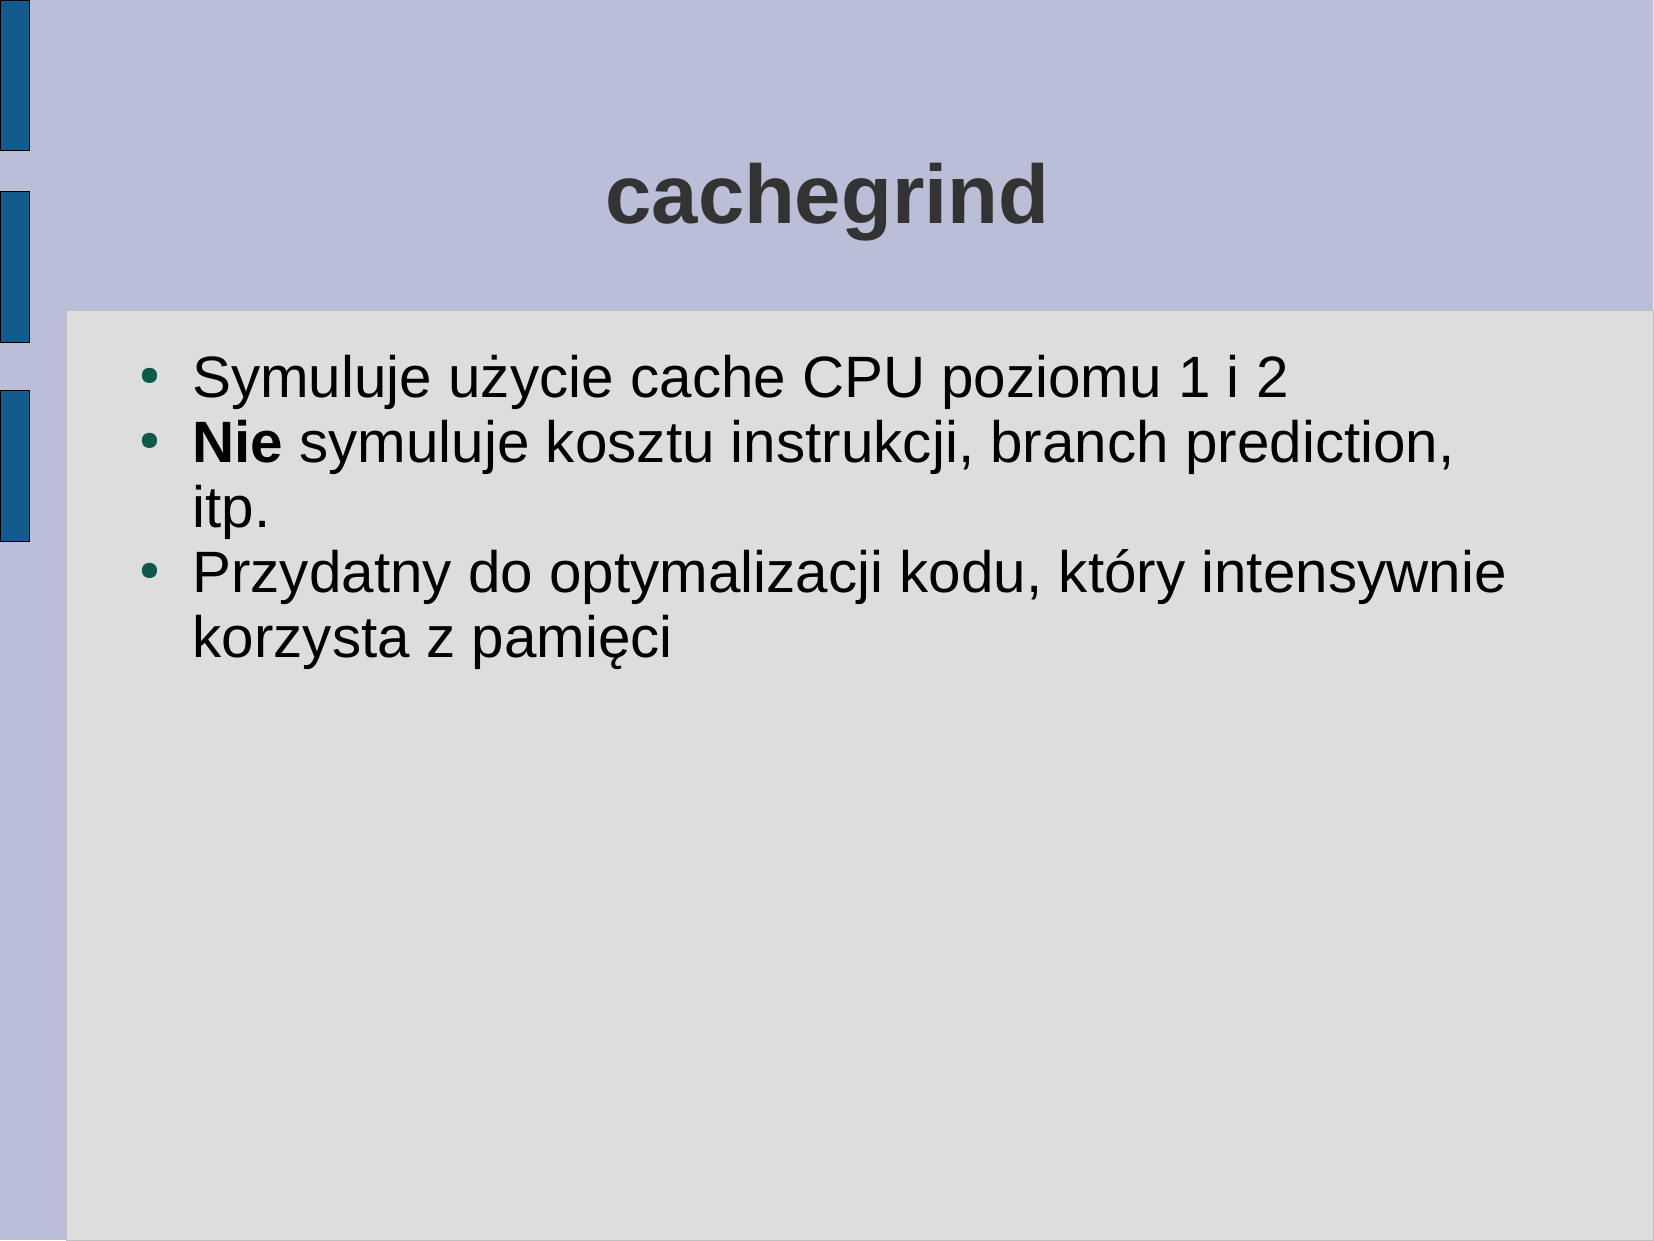

# cachegrind
Symuluje użycie cache CPU poziomu 1 i 2
Nie symuluje kosztu instrukcji, branch prediction, itp.
Przydatny do optymalizacji kodu, który intensywnie korzysta z pamięci